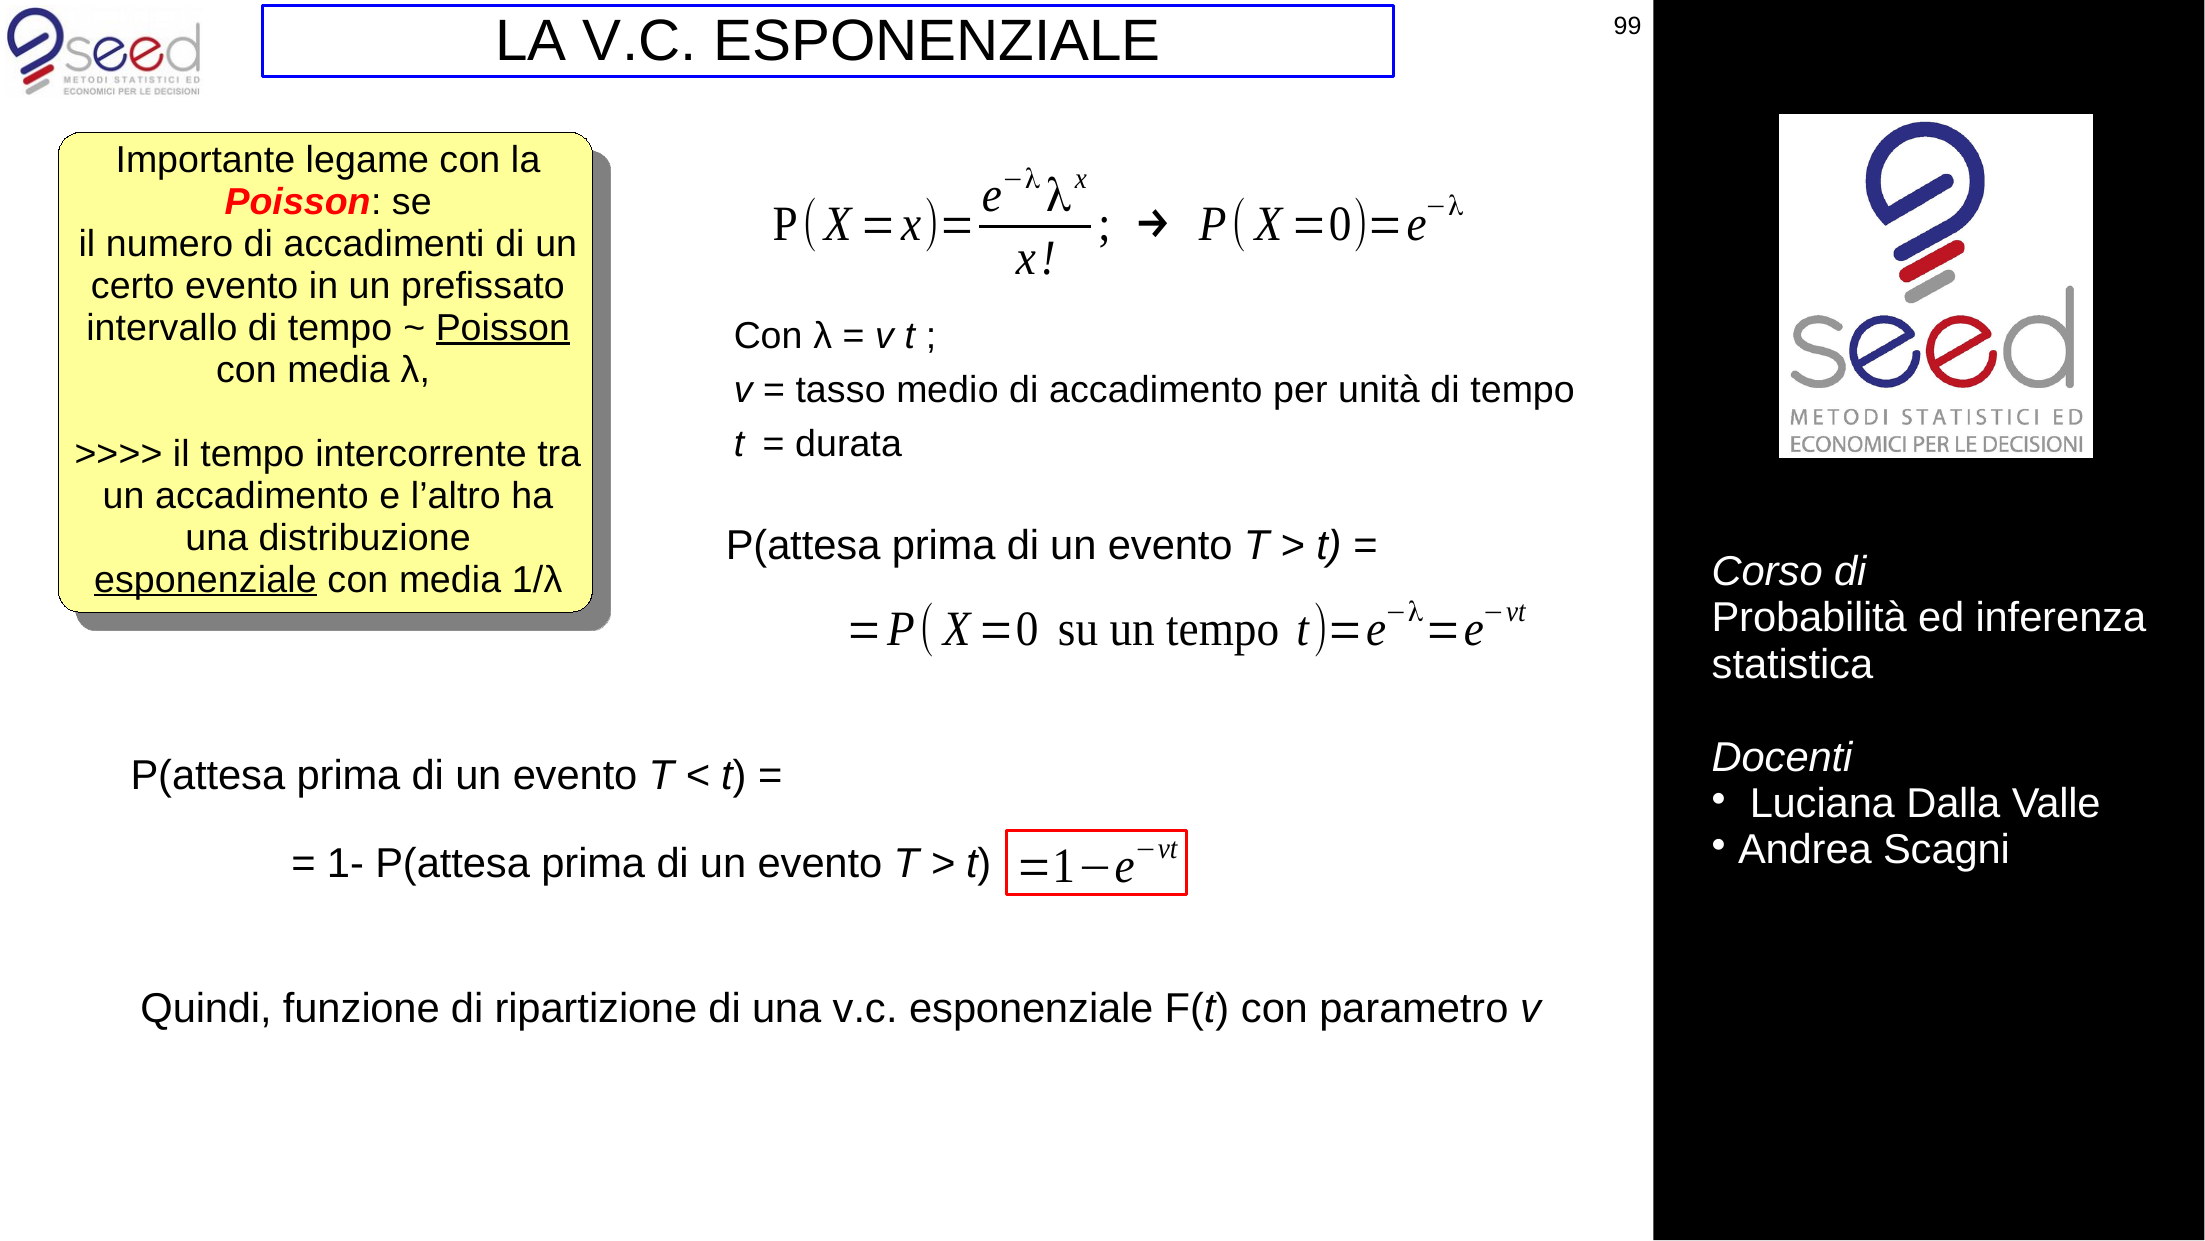

LA V.C. ESPONENZIALE
Importante legame con la Poisson: se
il numero di accadimenti di un certo evento in un prefissato intervallo di tempo ~ Poisson con media λ,
>>>> il tempo intercorrente tra un accadimento e l’altro ha una distribuzione esponenziale con media 1/λ
Con λ = v t ;
v = tasso medio di accadimento per unità di tempo
t = durata
P(attesa prima di un evento T > t) =
P(attesa prima di un evento T < t) =
 = 1- P(attesa prima di un evento T > t)
Quindi, funzione di ripartizione di una v.c. esponenziale F(t) con parametro v